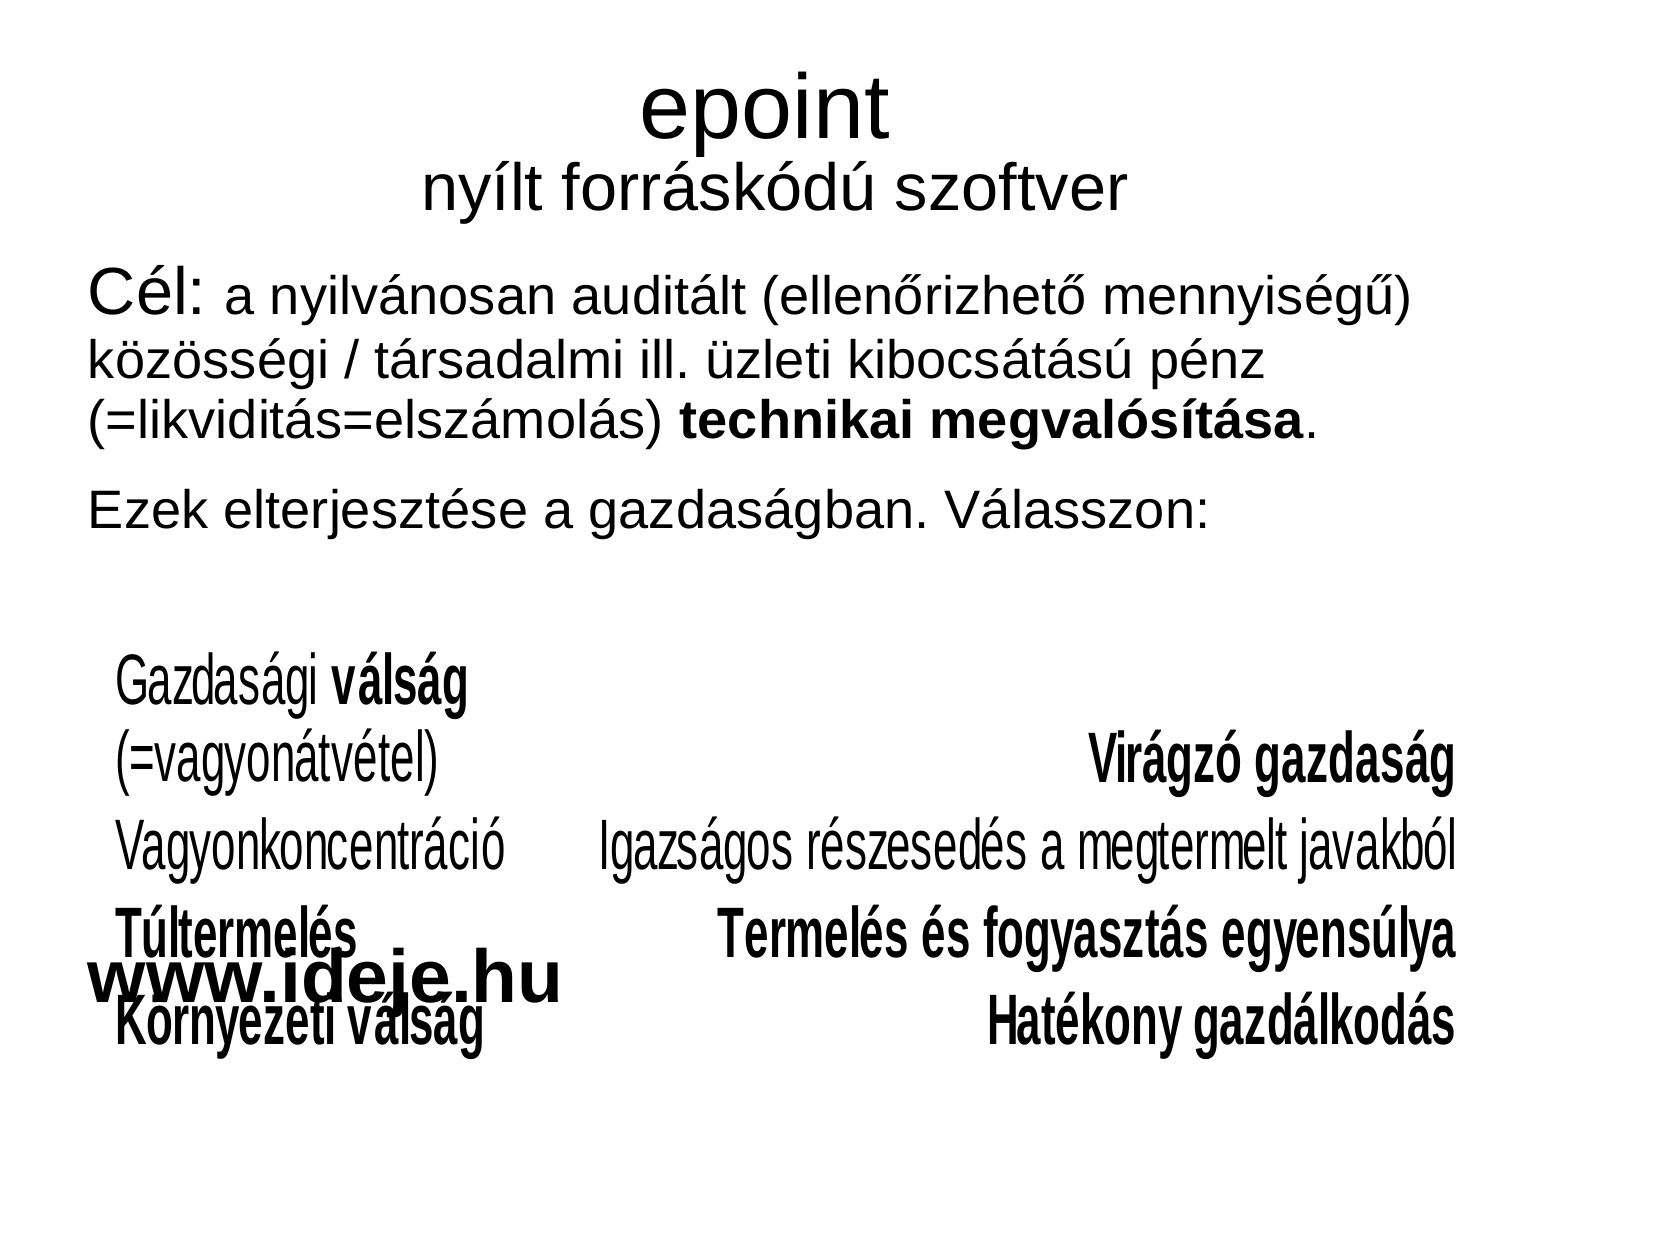

# epoint
nyílt forráskódú szoftver
Cél: a nyilvánosan auditált (ellenőrizhető mennyiségű) közösségi / társadalmi ill. üzleti kibocsátású pénz (=likviditás=elszámolás) technikai megvalósítása.
Ezek elterjesztése a gazdaságban. Válasszon:
www.ideje.hu